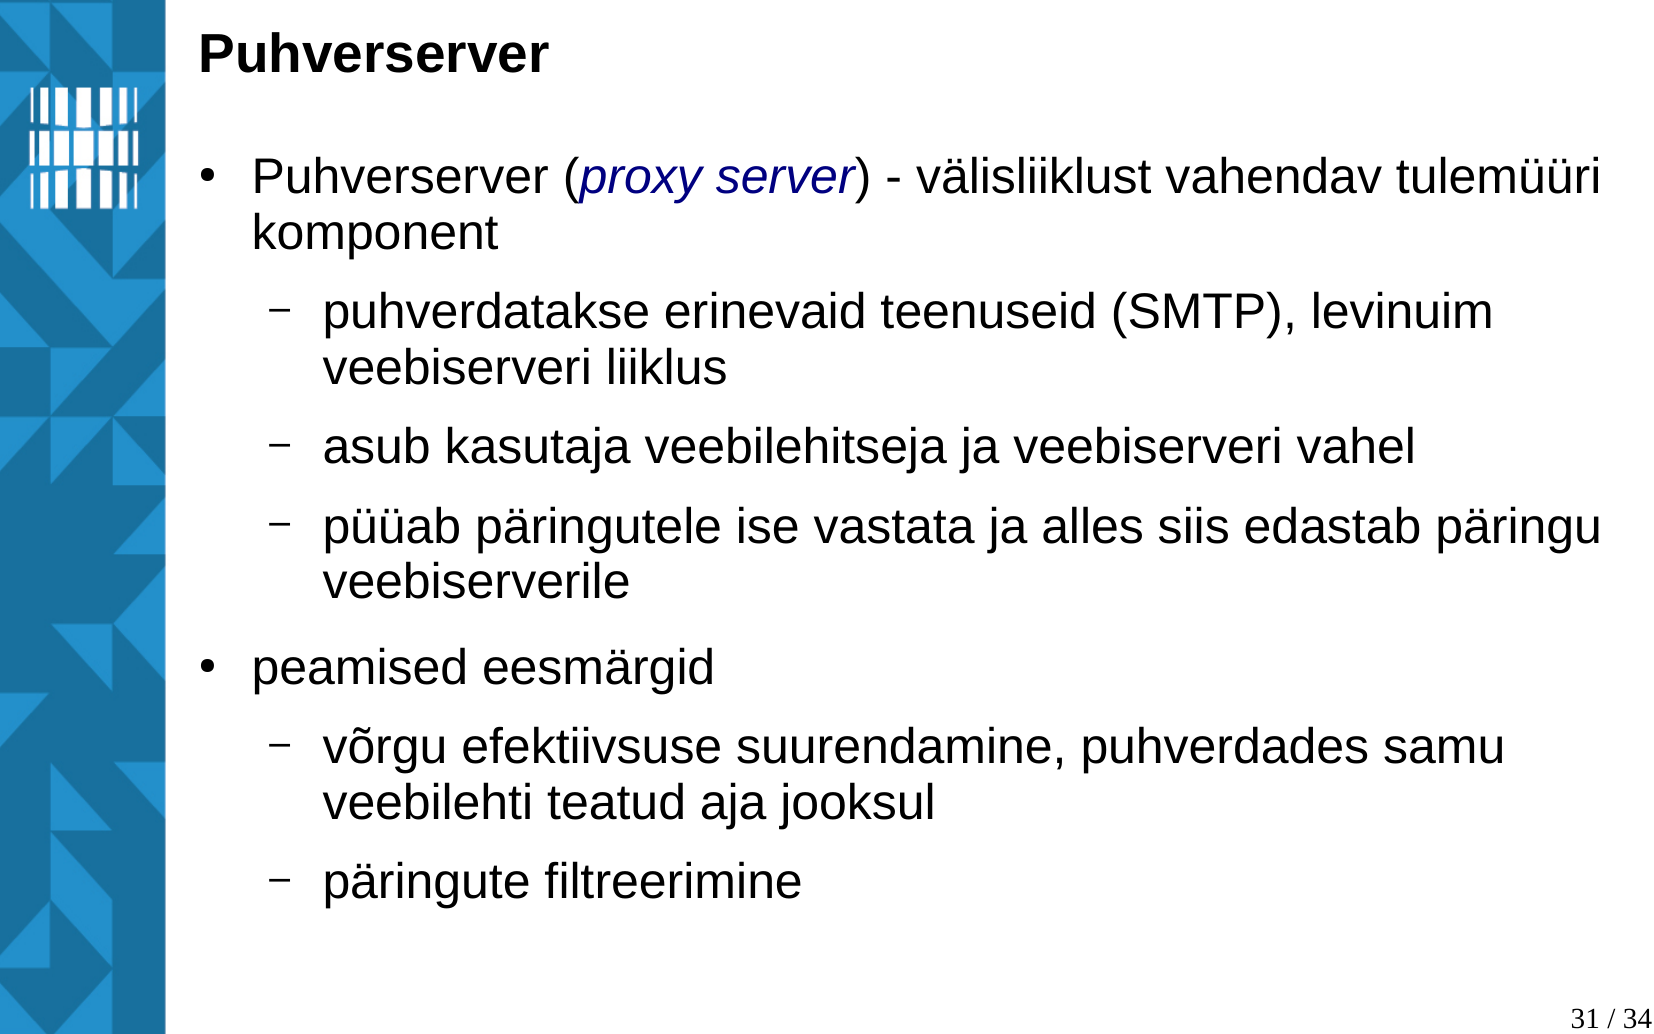

# Puhverserver
Puhverserver (proxy server) - välisliiklust vahendav tulemüüri komponent
puhverdatakse erinevaid teenuseid (SMTP), levinuim veebiserveri liiklus
asub kasutaja veebilehitseja ja veebiserveri vahel
püüab päringutele ise vastata ja alles siis edastab päringu veebiserverile
peamised eesmärgid
võrgu efektiivsuse suurendamine, puhverdades samu veebilehti teatud aja jooksul
päringute filtreerimine
31